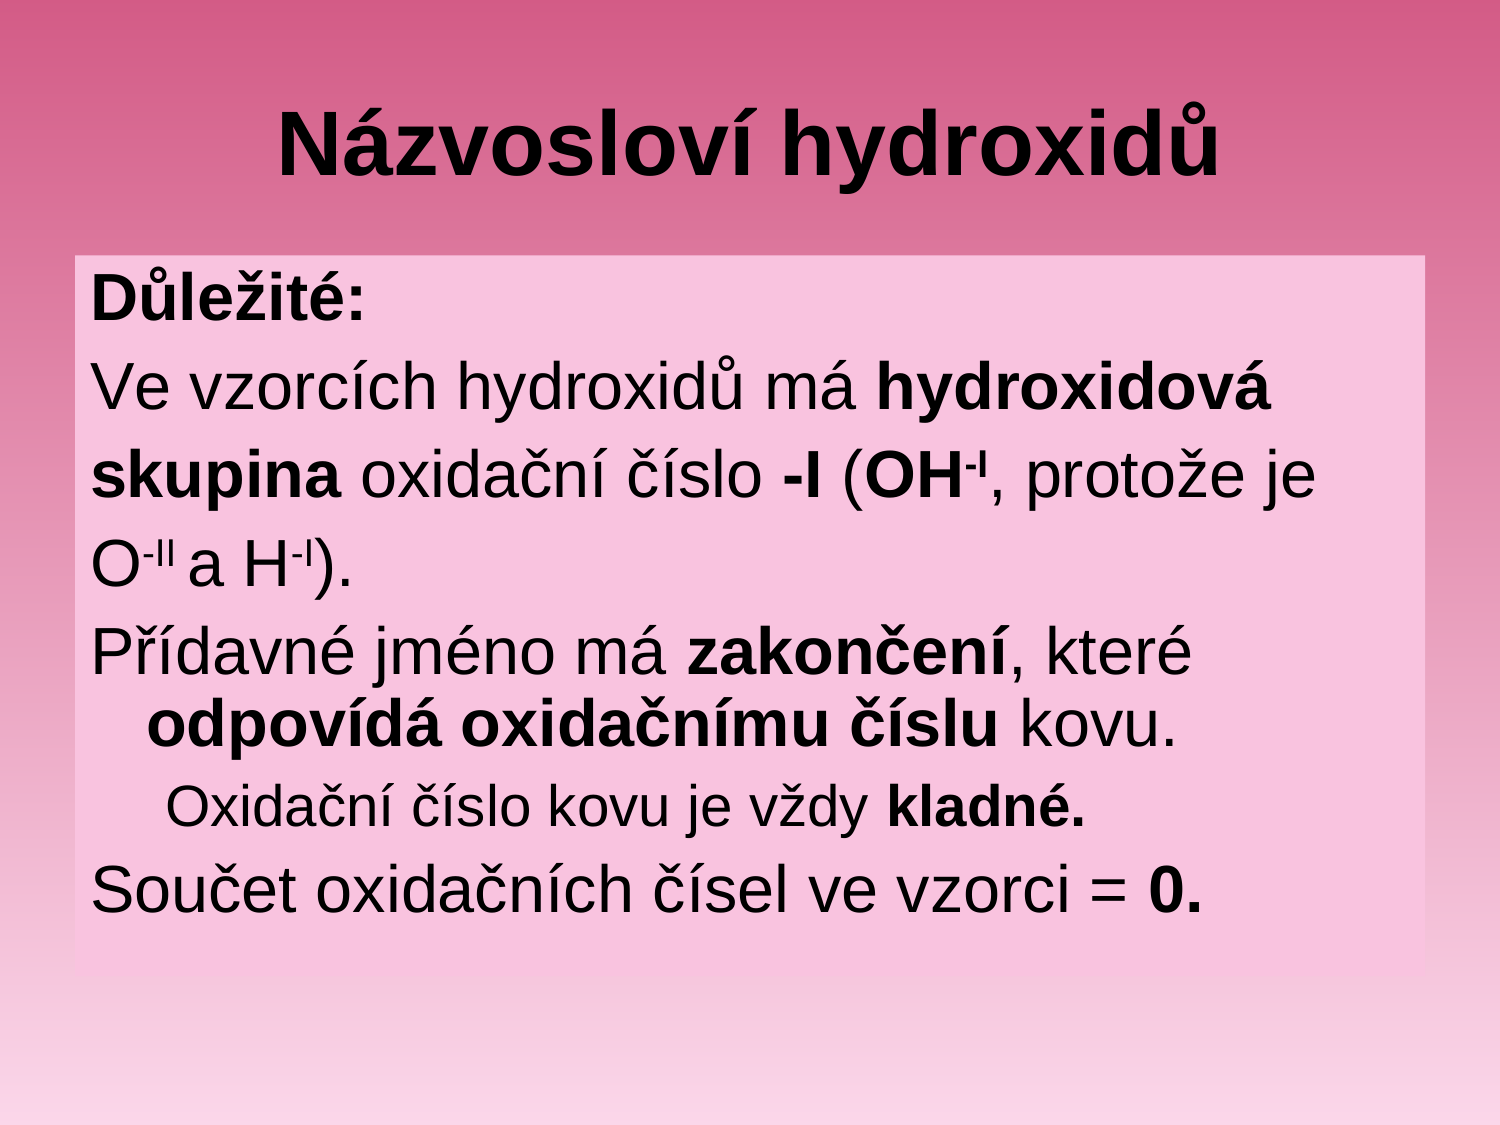

# Názvosloví hydroxidů
Důležité:
Ve vzorcích hydroxidů má hydroxidová
skupina oxidační číslo -I (OH-I, protože je
O-II a H-I).
Přídavné jméno má zakončení, které odpovídá oxidačnímu číslu kovu.
Oxidační číslo kovu je vždy kladné.
Součet oxidačních čísel ve vzorci = 0.